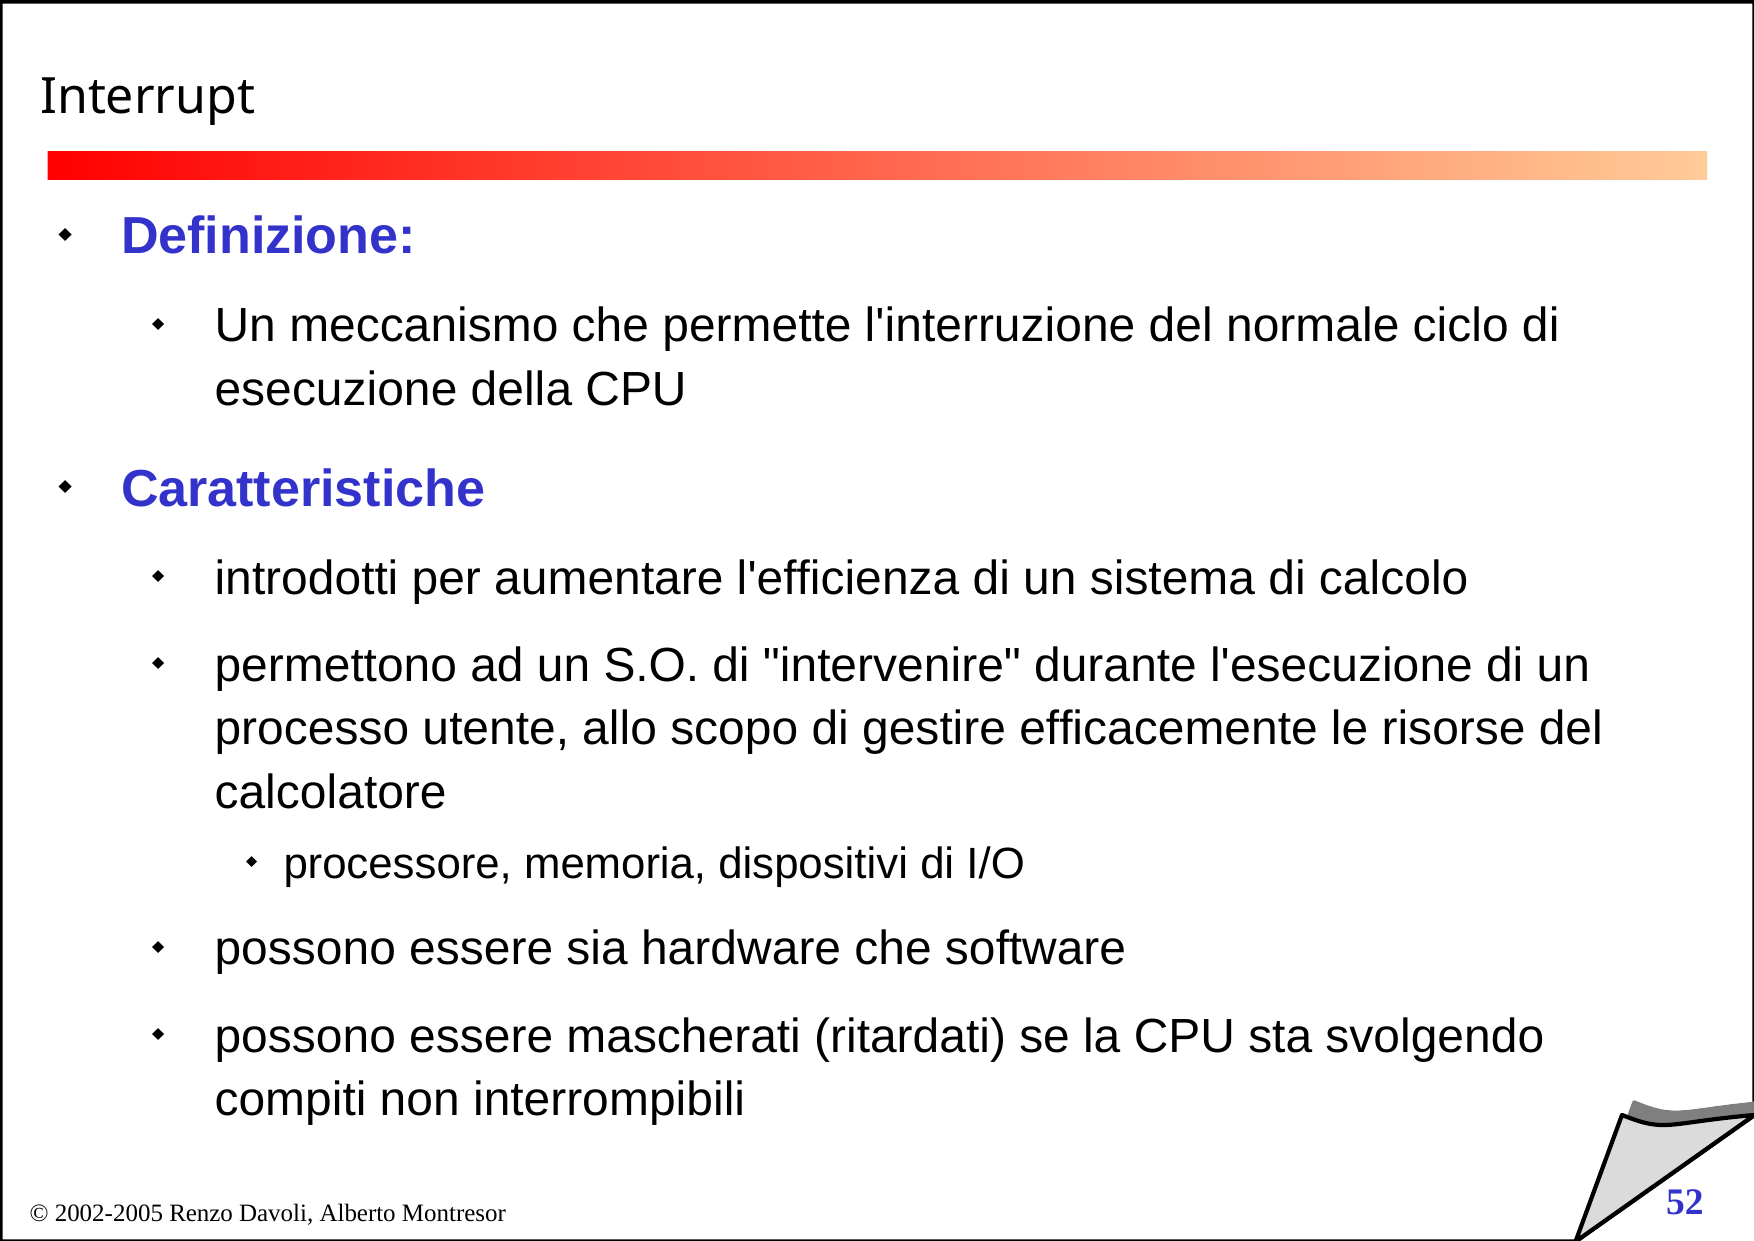

# Interrupt
Definizione:
Un meccanismo che permette l'interruzione del normale ciclo di esecuzione della CPU
Caratteristiche
introdotti per aumentare l'efficienza di un sistema di calcolo
permettono ad un S.O. di "intervenire" durante l'esecuzione di un processo utente, allo scopo di gestire efficacemente le risorse del calcolatore
processore, memoria, dispositivi di I/O
possono essere sia hardware che software
possono essere mascherati (ritardati) se la CPU sta svolgendo compiti non interrompibili